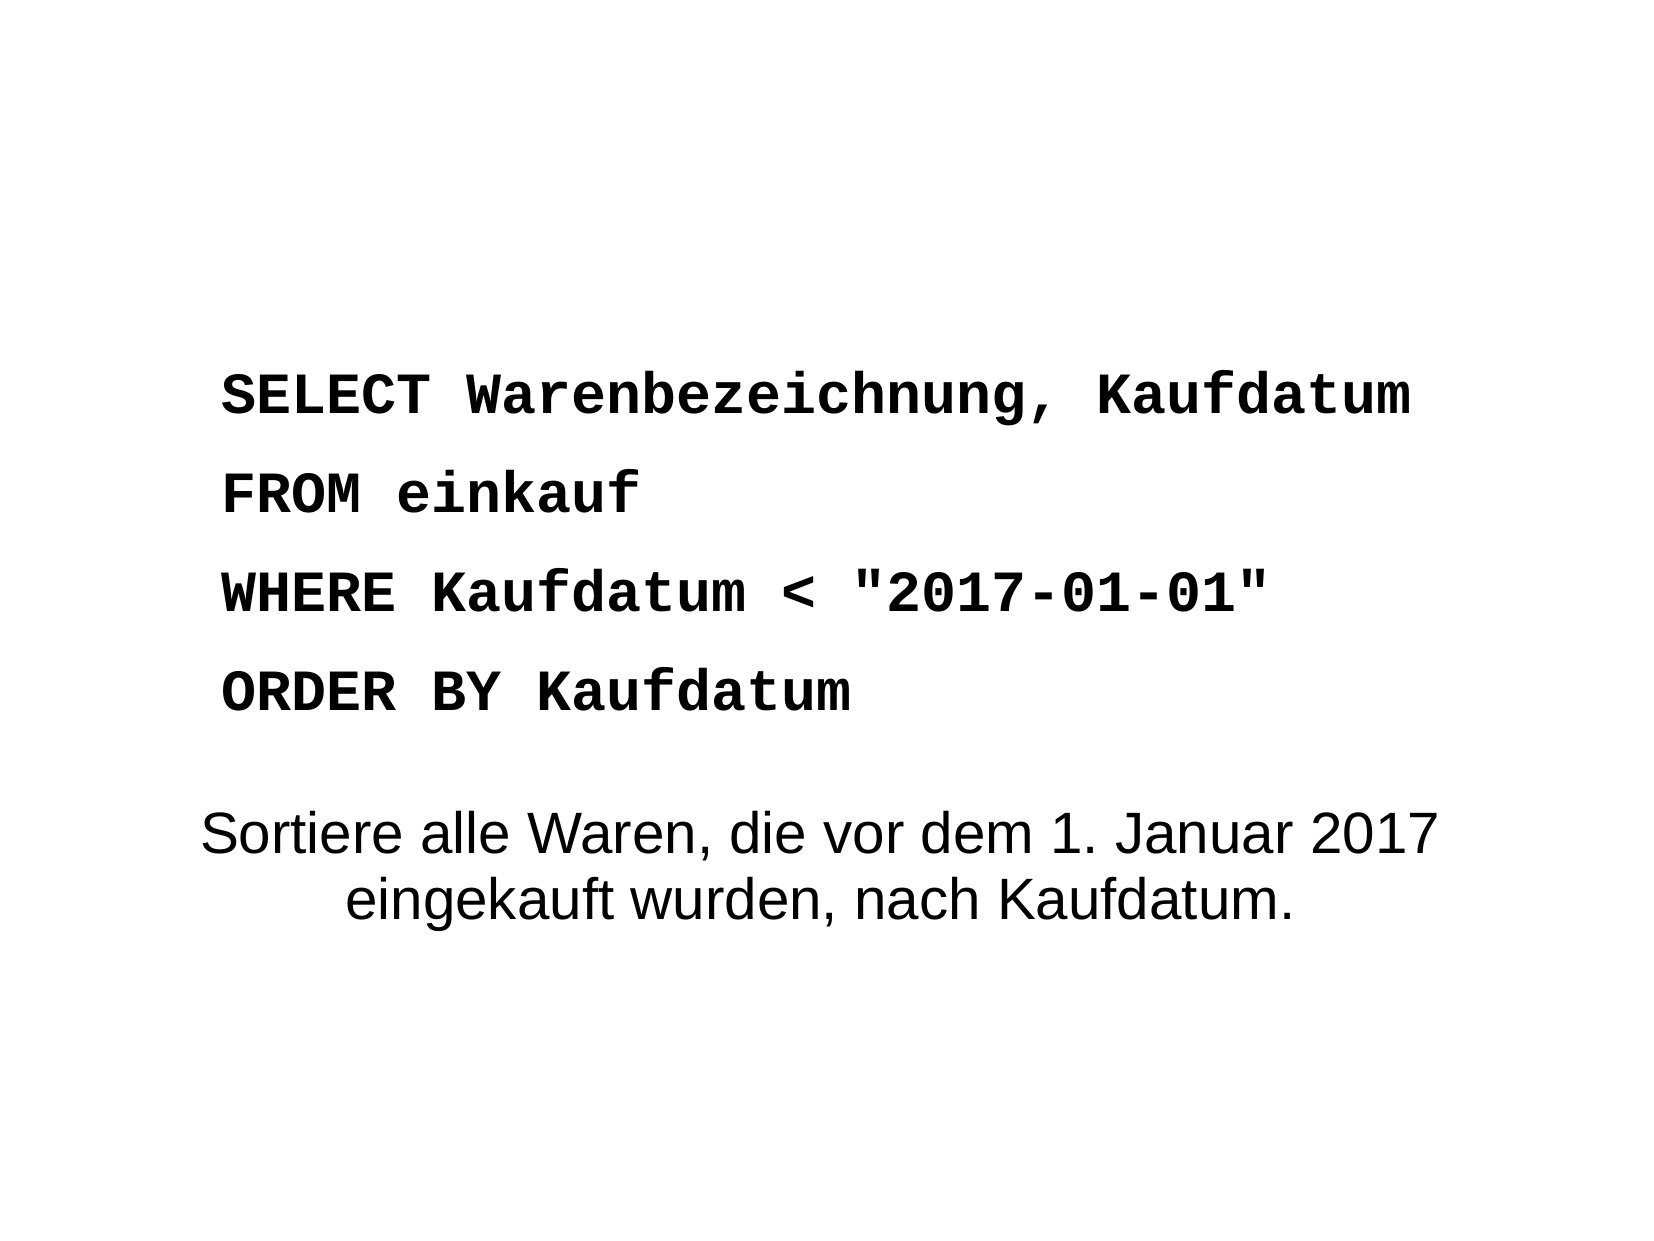

SELECT Warenbezeichnung, Kaufdatum
FROM einkauf
WHERE Kaufdatum < "2017-01-01"
ORDER BY Kaufdatum
# Sortiere alle Waren, die vor dem 1. Januar 2017 eingekauft wurden, nach Kaufdatum.